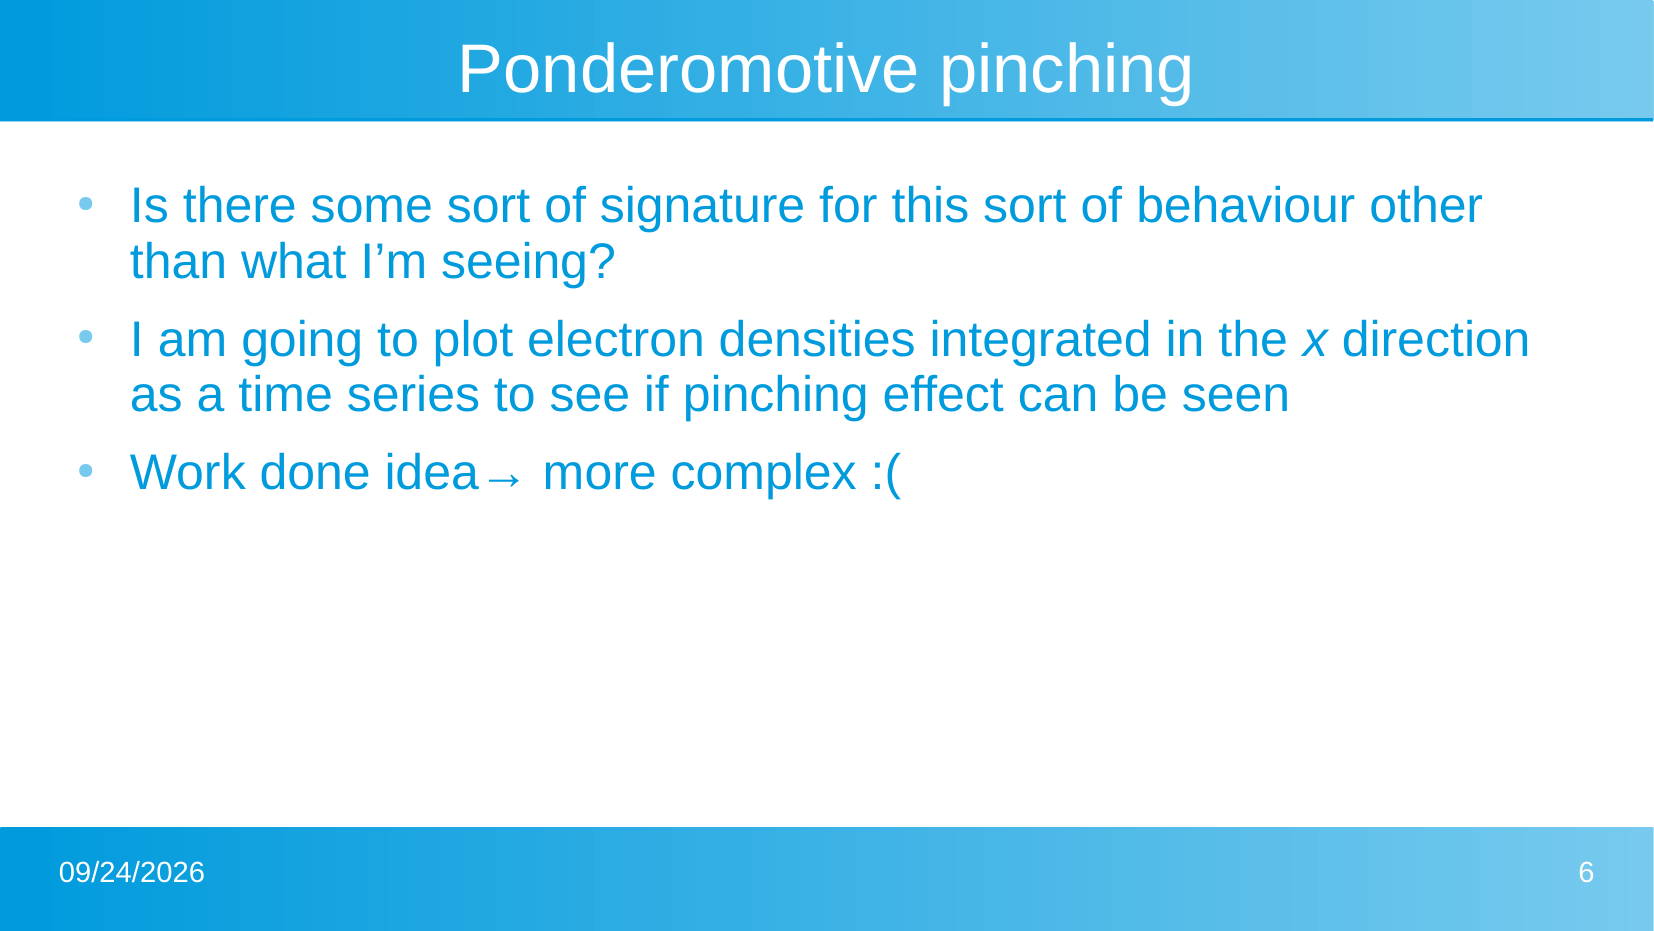

# Ponderomotive pinching
Is there some sort of signature for this sort of behaviour other than what I’m seeing?
I am going to plot electron densities integrated in the x direction as a time series to see if pinching effect can be seen
Work done idea→ more complex :(
6